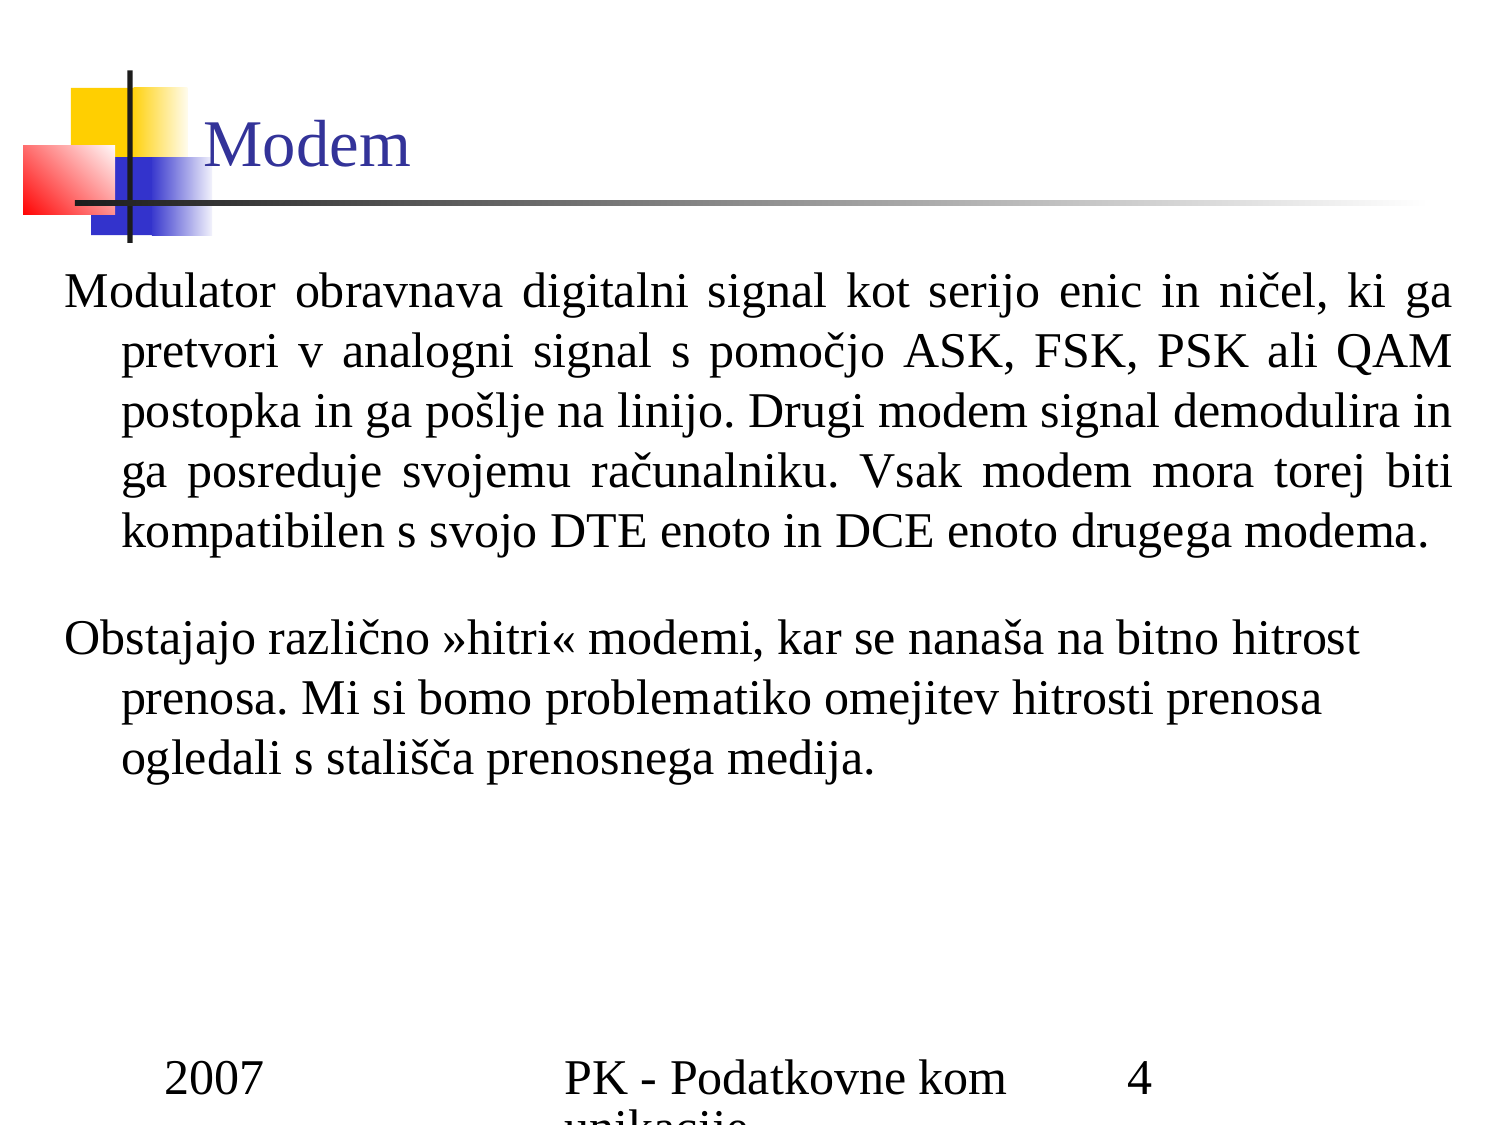

# Modem
Modulator obravnava digitalni signal kot serijo enic in ničel, ki ga pretvori v analogni signal s pomočjo ASK, FSK, PSK ali QAM postopka in ga pošlje na linijo. Drugi modem signal demodulira in ga posreduje svojemu računalniku. Vsak modem mora torej biti kompatibilen s svojo DTE enoto in DCE enoto drugega modema.
Obstajajo različno »hitri« modemi, kar se nanaša na bitno hitrost prenosa. Mi si bomo problematiko omejitev hitrosti prenosa ogledali s stališča prenosnega medija.
2007
PK - Podatkovne komunikacije
4